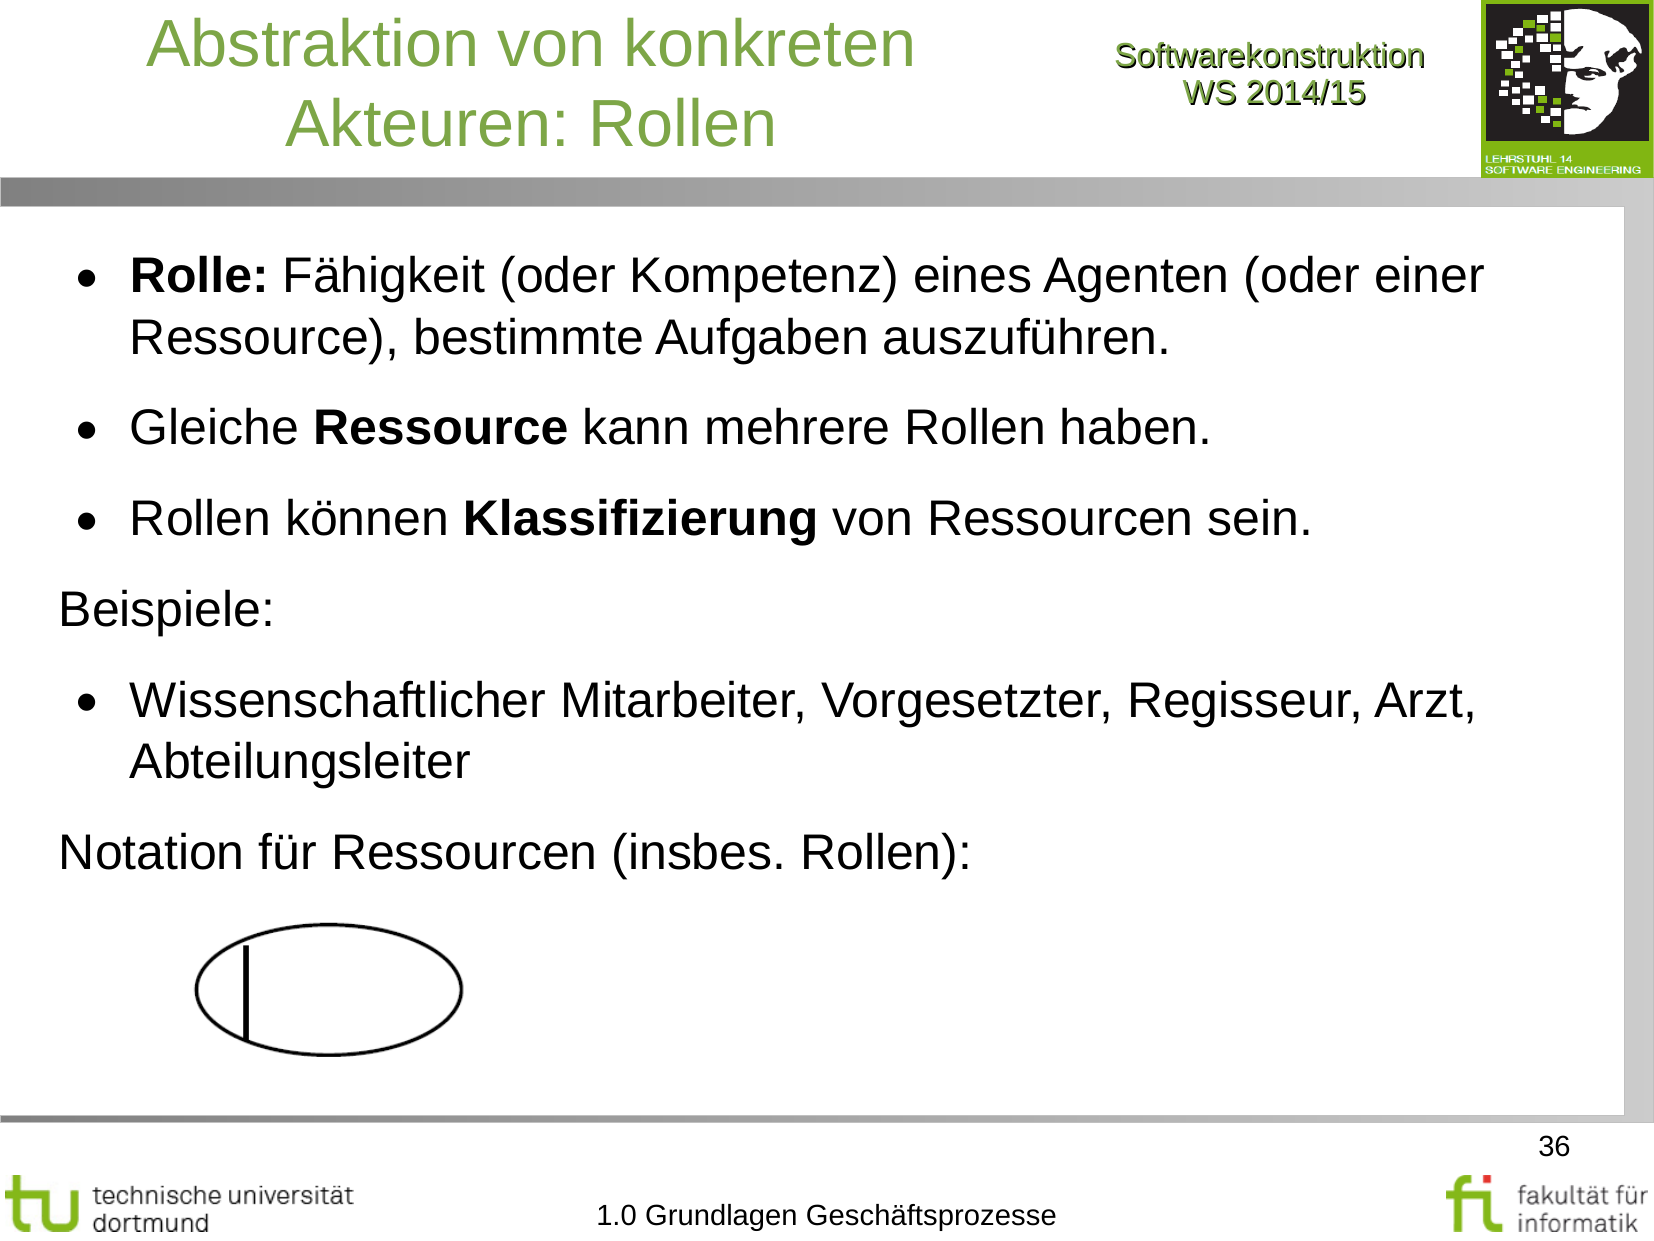

# Abstraktion von konkreten Akteuren: Rollen
Rolle: Fähigkeit (oder Kompetenz) eines Agenten (oder einer Ressource), bestimmte Aufgaben auszuführen.
Gleiche Ressource kann mehrere Rollen haben.
Rollen können Klassifizierung von Ressourcen sein.
Beispiele:
Wissenschaftlicher Mitarbeiter, Vorgesetzter, Regisseur, Arzt, Abteilungsleiter
Notation für Ressourcen (insbes. Rollen):
36
1.0 Grundlagen Geschäftsprozesse